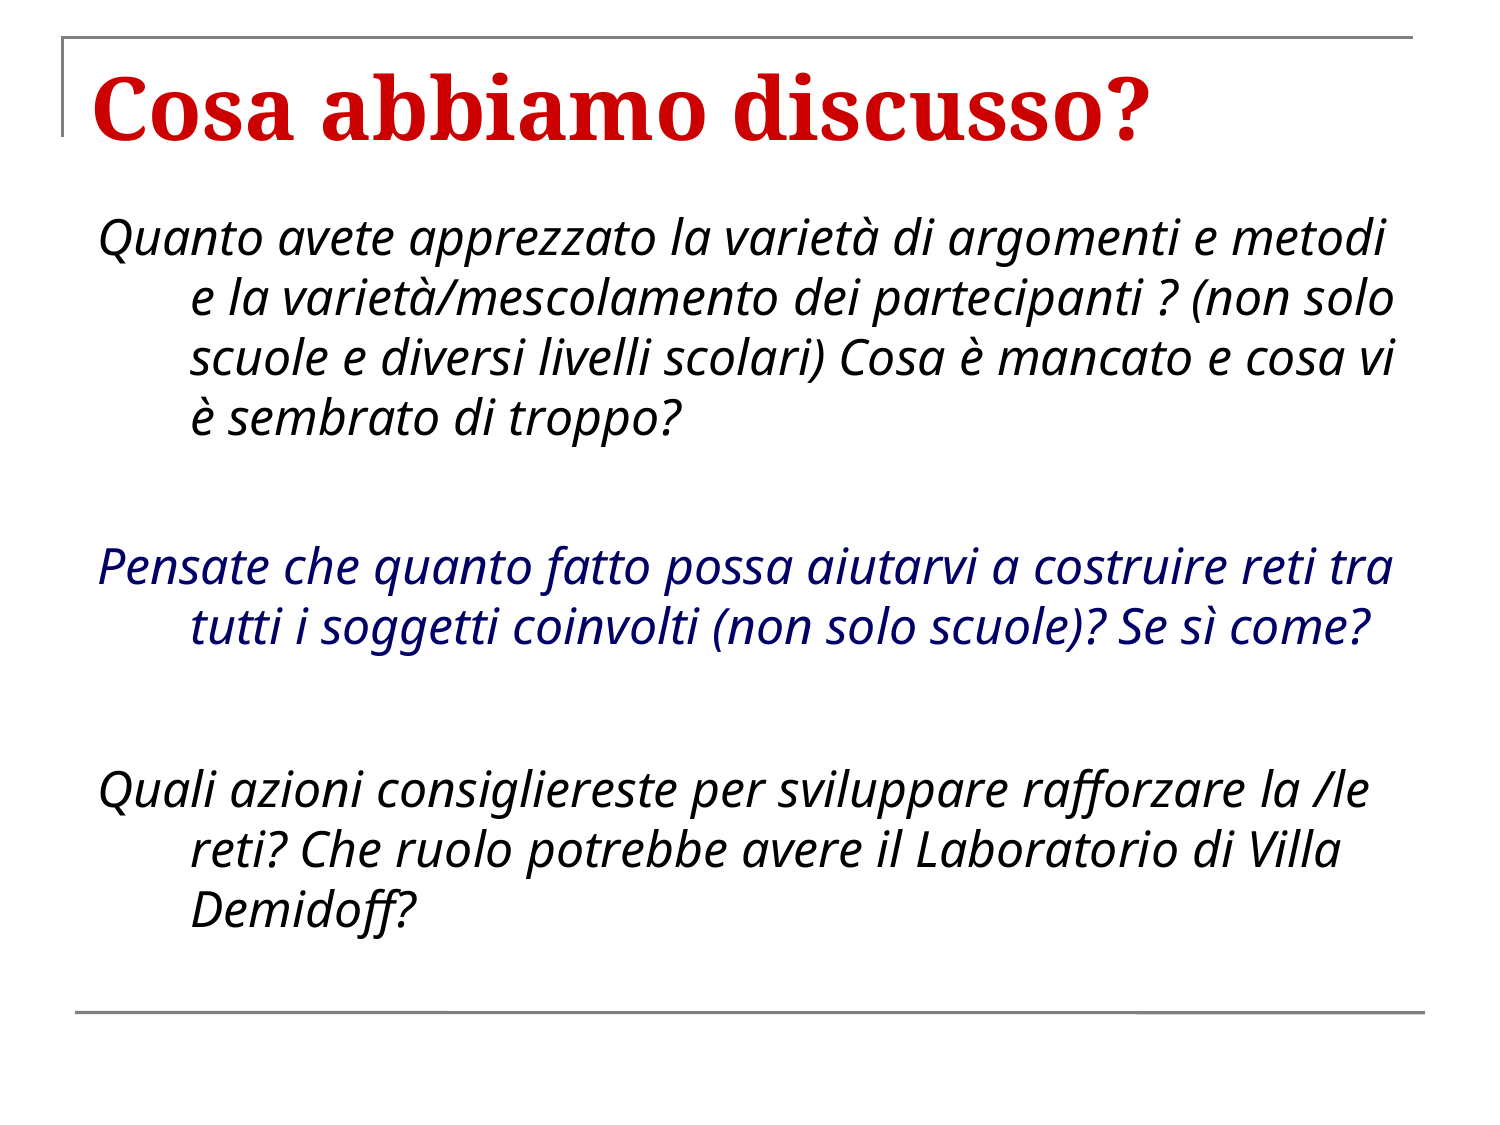

Cosa abbiamo discusso?
Quanto avete apprezzato la varietà di argomenti e metodi e la varietà/mescolamento dei partecipanti ? (non solo scuole e diversi livelli scolari) Cosa è mancato e cosa vi è sembrato di troppo?
Pensate che quanto fatto possa aiutarvi a costruire reti tra tutti i soggetti coinvolti (non solo scuole)? Se sì come?
Quali azioni consigliereste per sviluppare rafforzare la /le reti? Che ruolo potrebbe avere il Laboratorio di Villa Demidoff?